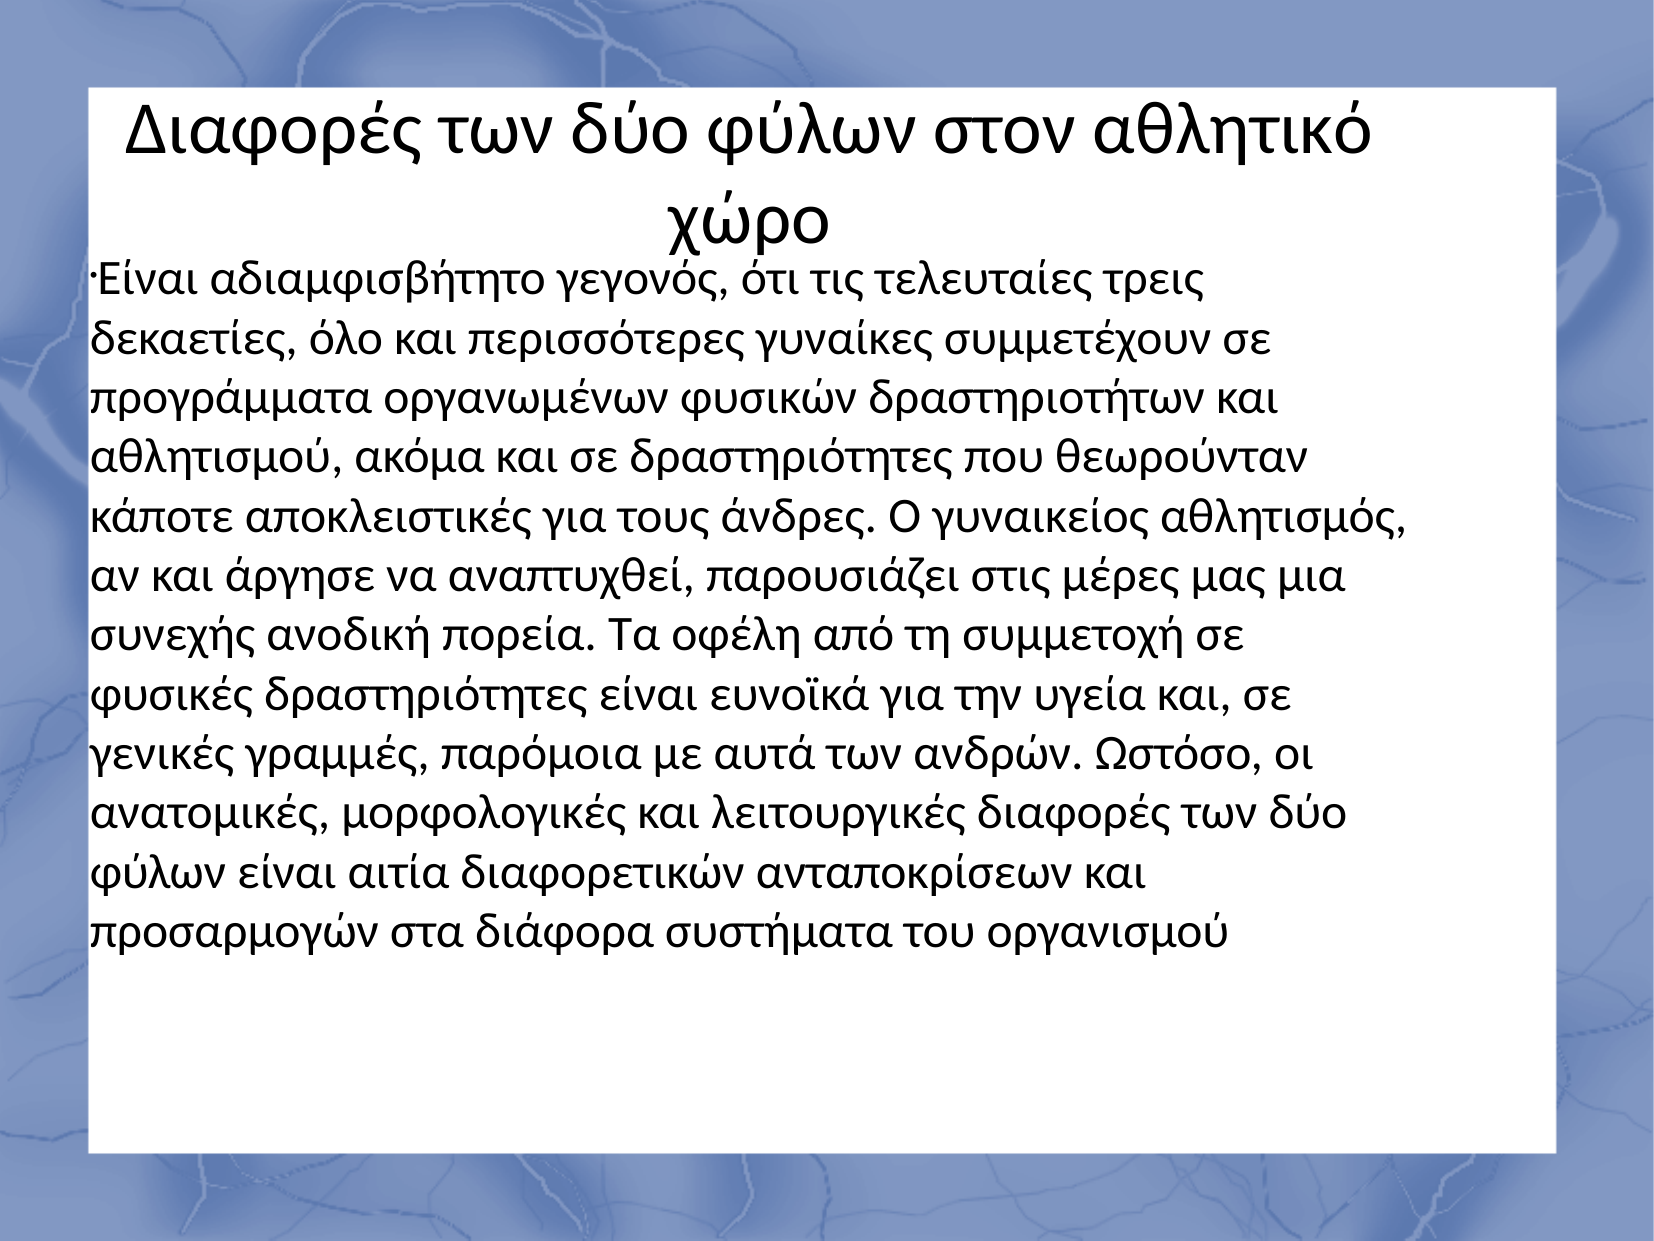

# Διαφορές των δύο φύλων στον αθλητικό χώρο
Είναι αδιαμφισβήτητο γεγονός, ότι τις τελευταίες τρεις δεκαετίες, όλο και περισσότερες γυναίκες συμμετέχουν σε προγράμματα οργανωμένων φυσικών δραστηριοτήτων και αθλητισμού, ακόμα και σε δραστηριότητες που θεωρούνταν κάποτε αποκλειστικές για τους άνδρες. Ο γυναικείος αθλητισμός, αν και άργησε να αναπτυχθεί, παρουσιάζει στις μέρες μας μια συνεχής ανοδική πορεία. Τα οφέλη από τη συμμετοχή σε φυσικές δραστηριότητες είναι ευνοϊκά για την υγεία και, σε γενικές γραμμές, παρόμοια με αυτά των ανδρών. Ωστόσο, οι ανατομικές, μορφολογικές και λειτουργικές διαφορές των δύο φύλων είναι αιτία διαφορετικών ανταποκρίσεων και προσαρμογών στα διάφορα συστήματα του οργανισμού